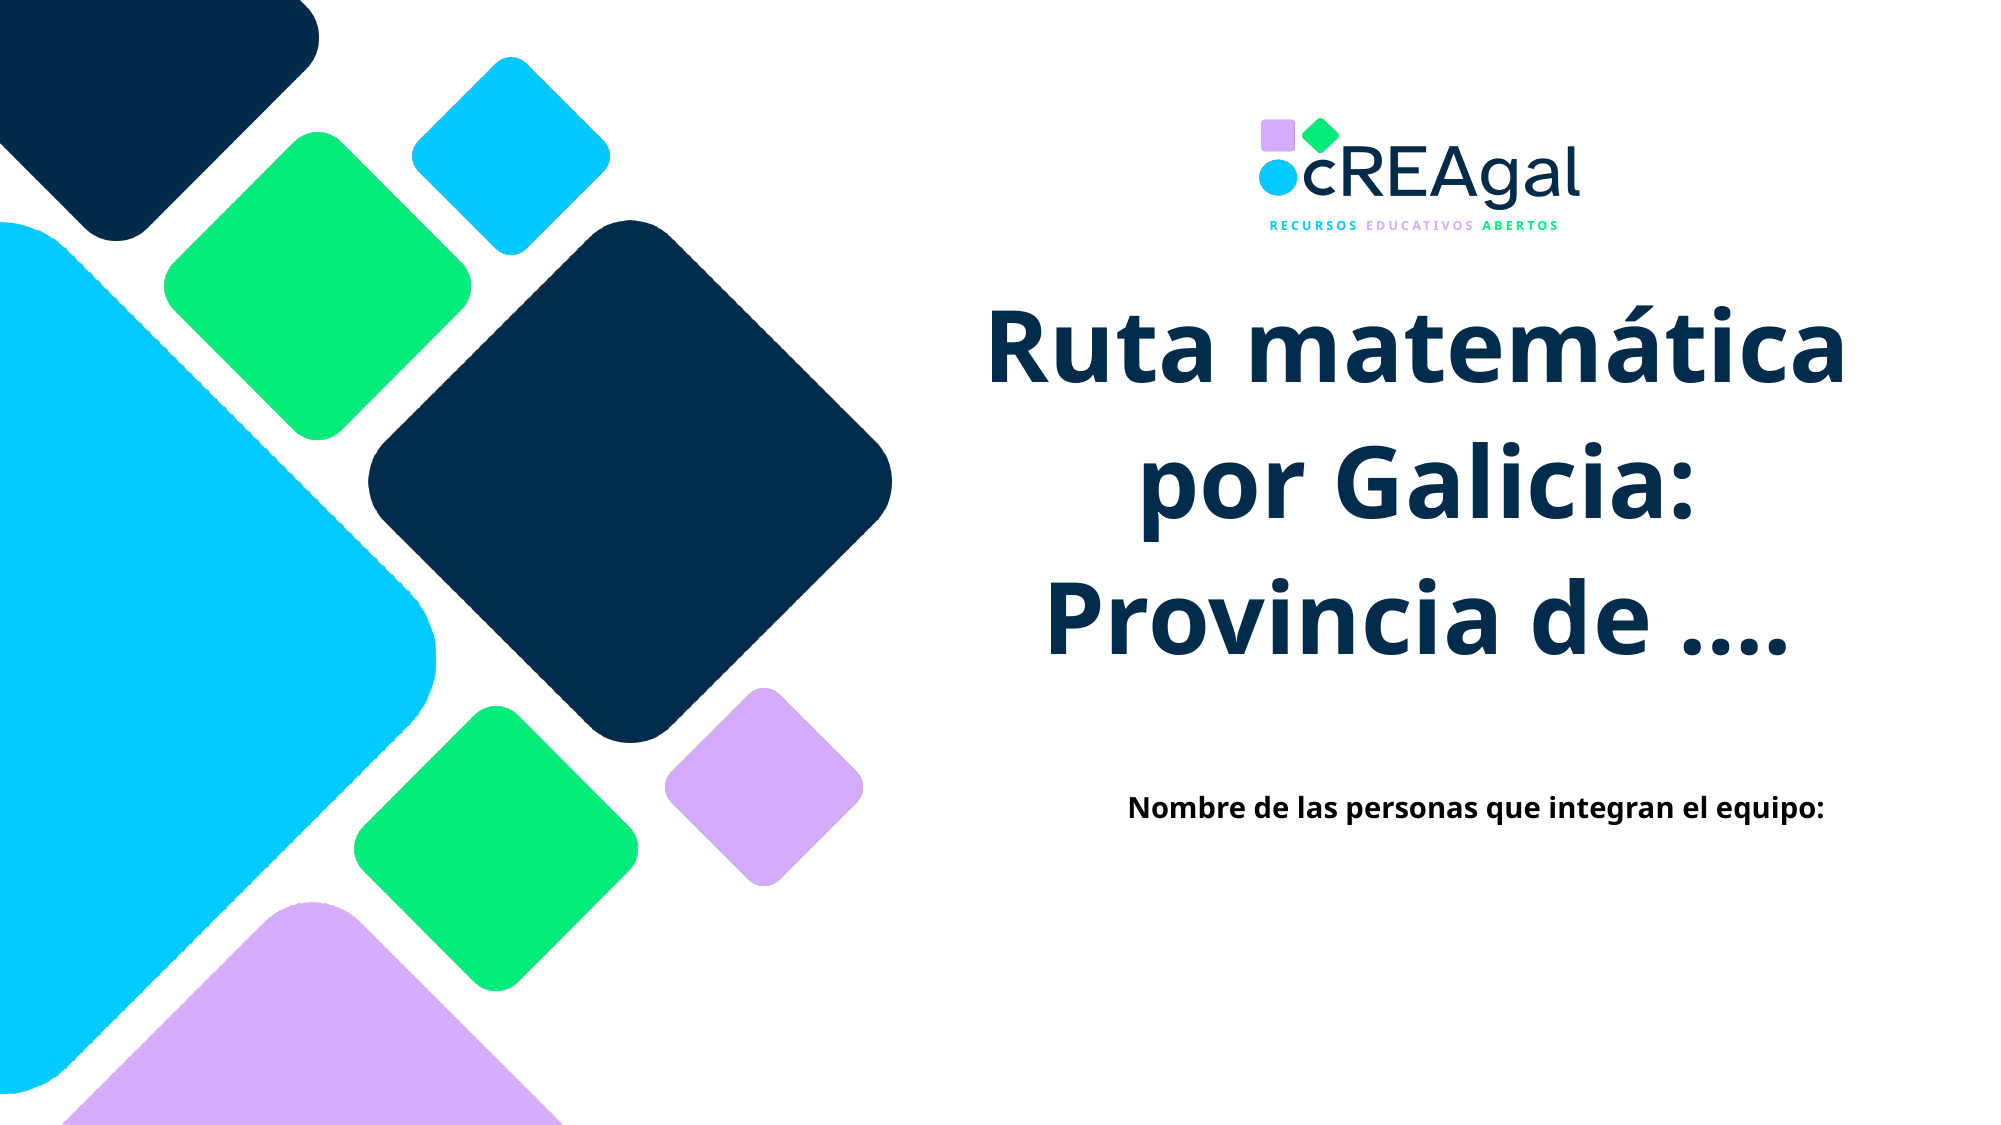

# Ruta matemática por Galicia: Provincia de ….
Nombre de las personas que integran el equipo: